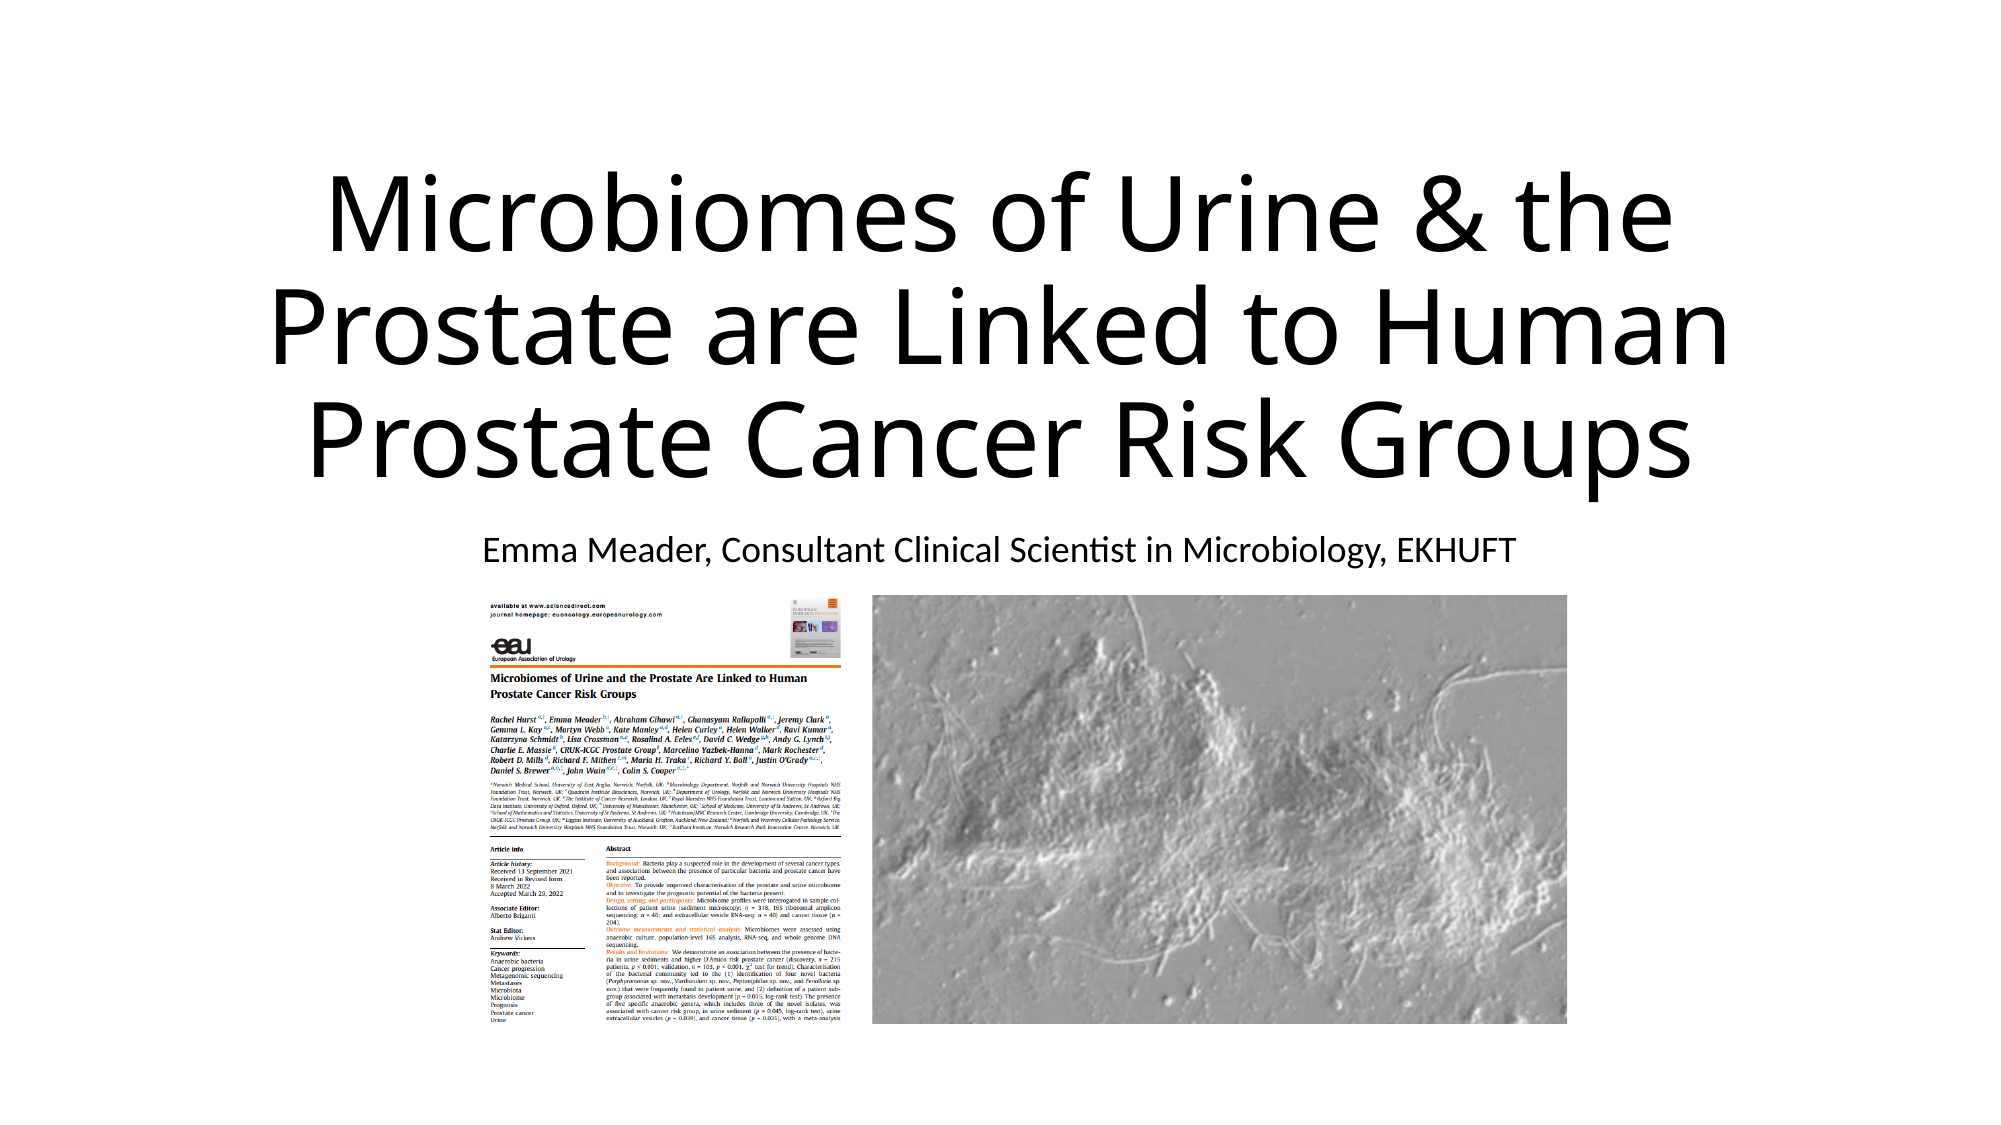

# Microbiomes of Urine & the Prostate are Linked to Human Prostate Cancer Risk Groups
Emma Meader, Consultant Clinical Scientist in Microbiology, EKHUFT